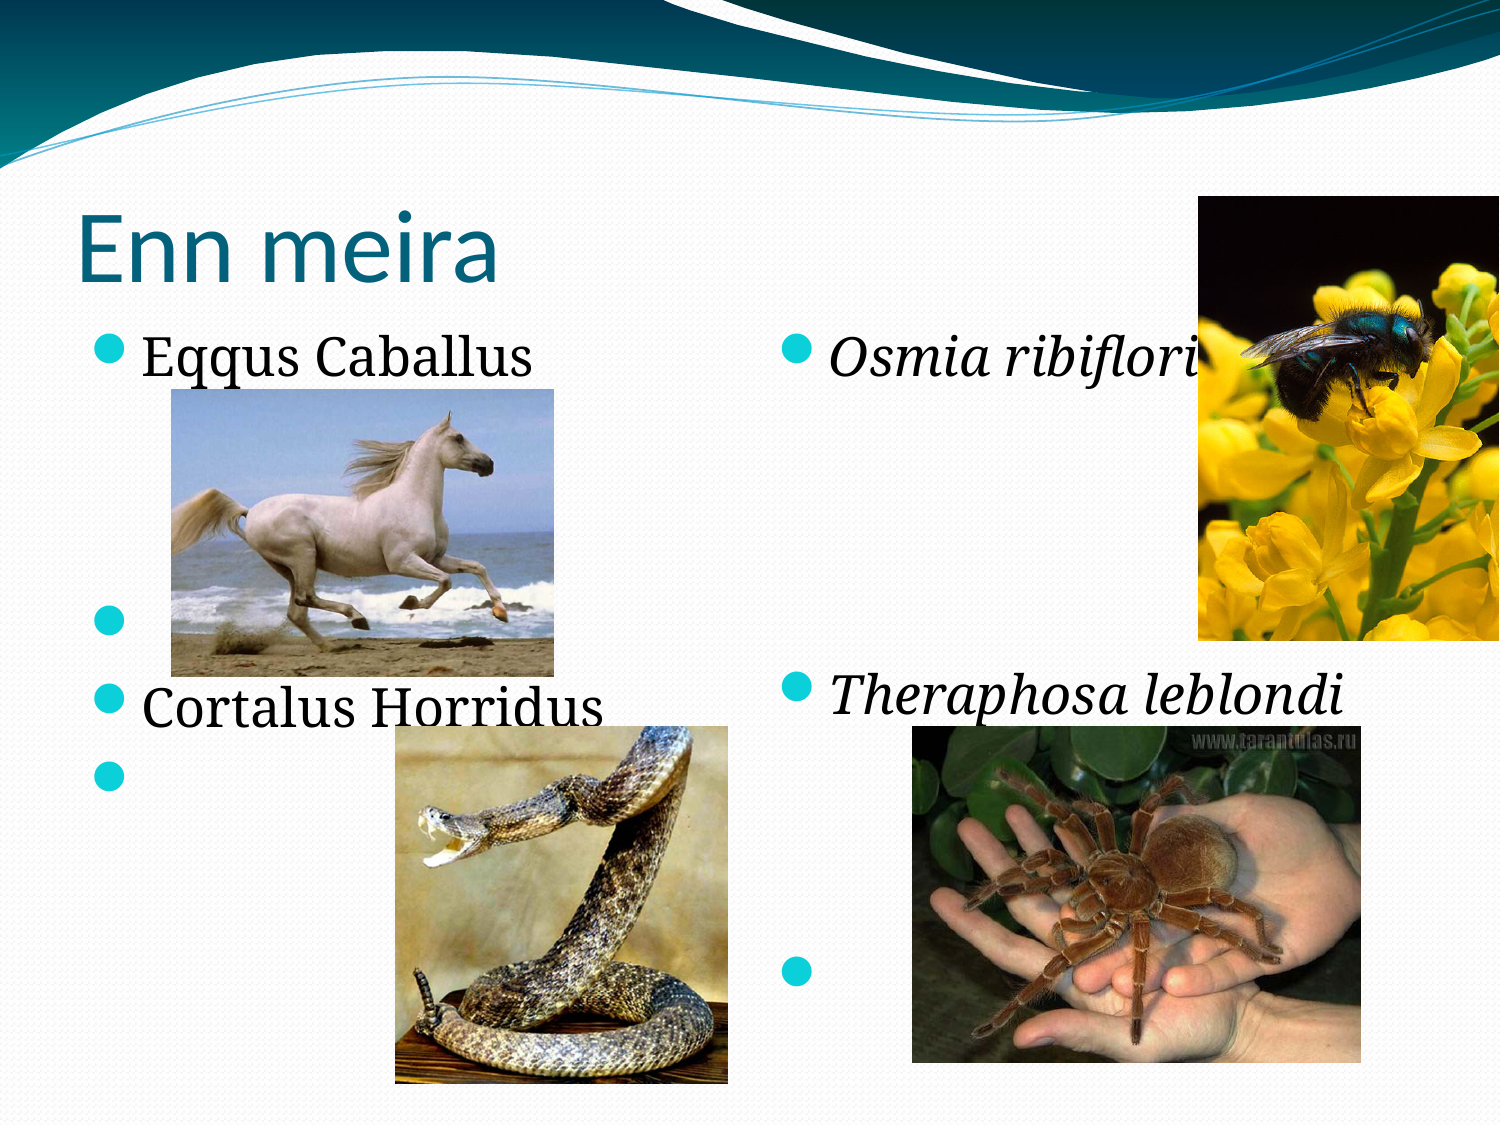

# Enn meira
Eqqus Caballus
Cortalus Horridus
Osmia ribifloris
Theraphosa leblondi